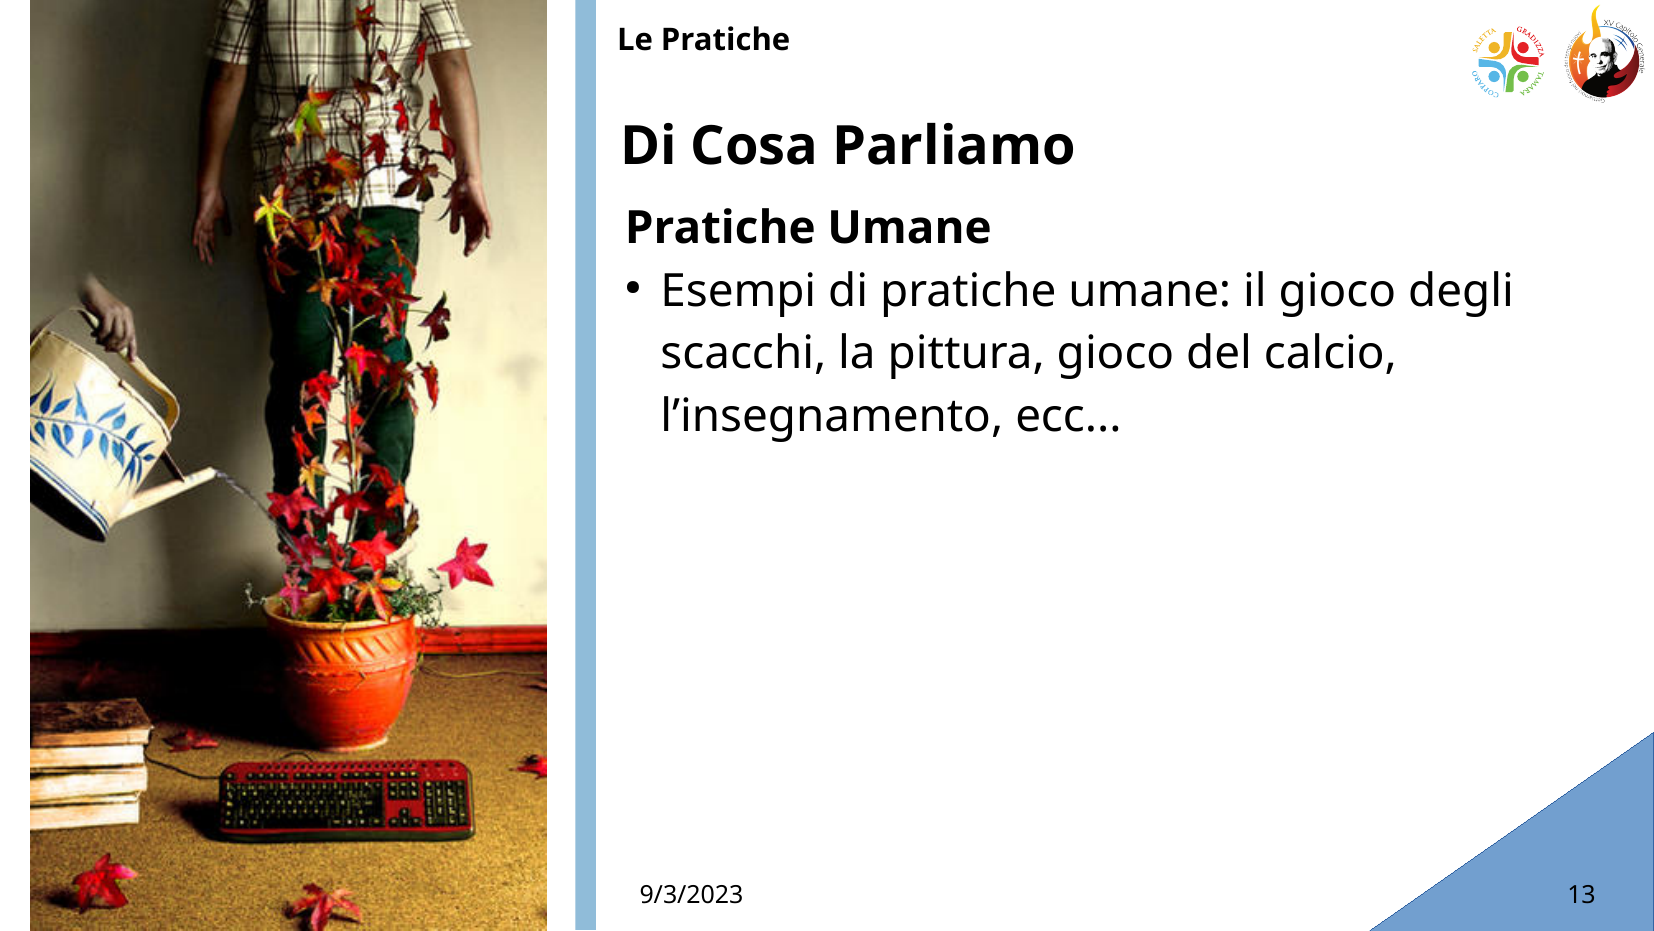

Le Pratiche
Di Cosa Parliamo
# Pratiche Umane
Esempi di pratiche umane: il gioco degli scacchi, la pittura, gioco del calcio, l’insegnamento, ecc...